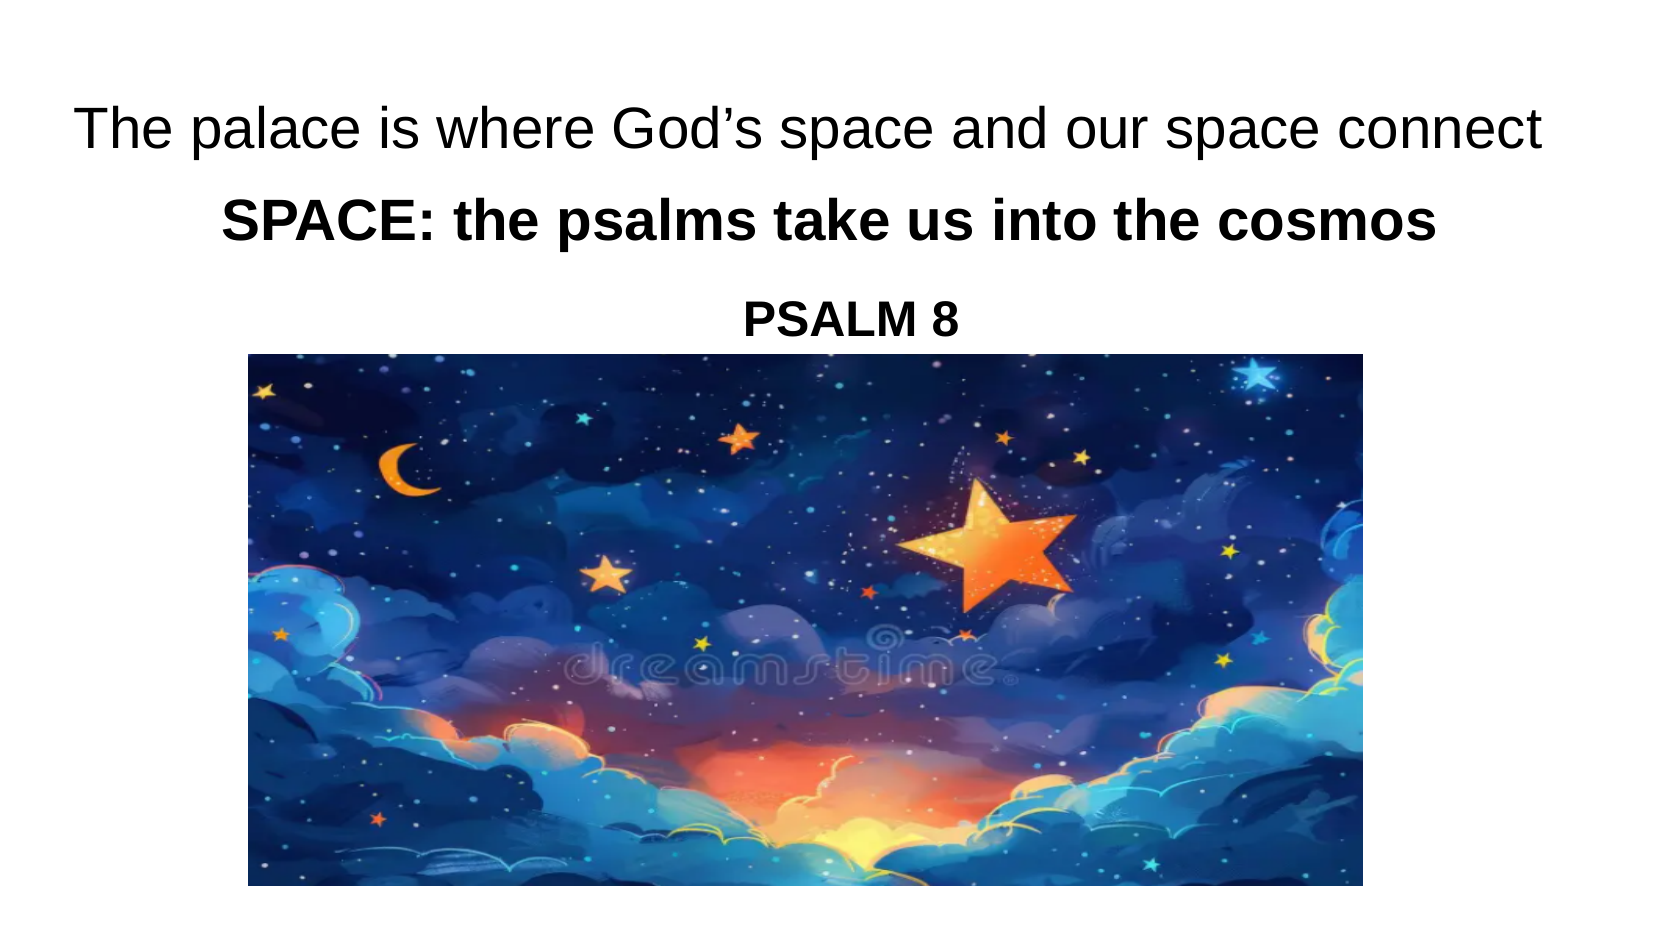

The palace is where God’s space and our space connect
SPACE: the psalms take us into the cosmos
PSALM 8